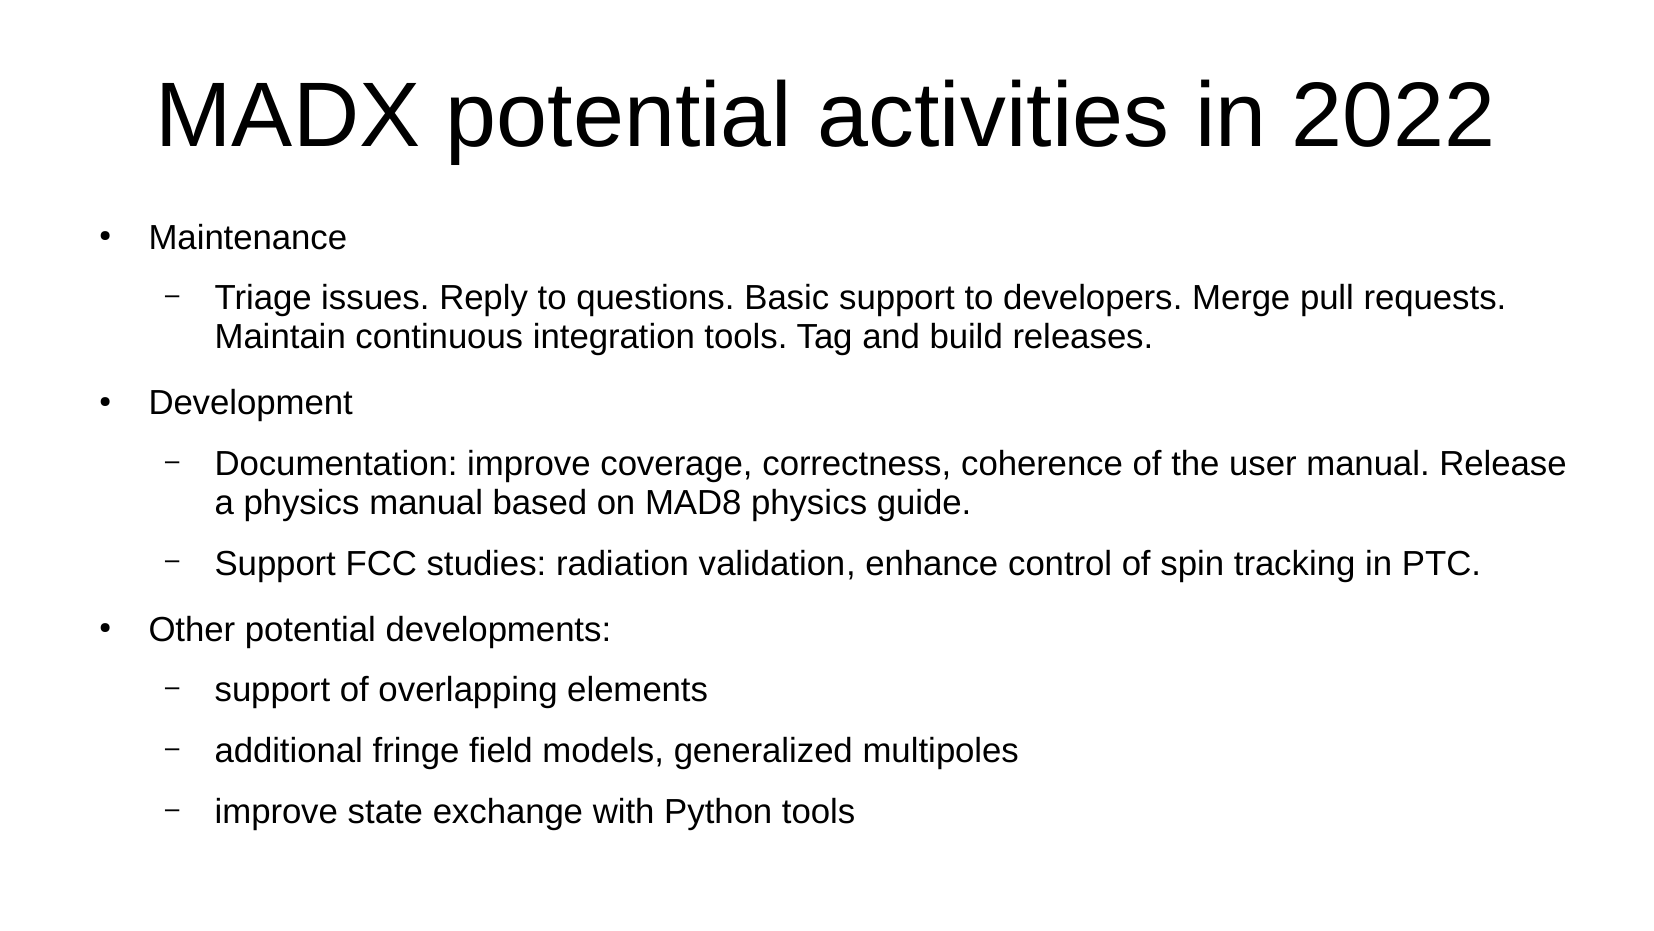

# MADX potential activities in 2022
Maintenance
Triage issues. Reply to questions. Basic support to developers. Merge pull requests. Maintain continuous integration tools. Tag and build releases.
Development
Documentation: improve coverage, correctness, coherence of the user manual. Release a physics manual based on MAD8 physics guide.
Support FCC studies: radiation validation, enhance control of spin tracking in PTC.
Other potential developments:
support of overlapping elements
additional fringe field models, generalized multipoles
improve state exchange with Python tools